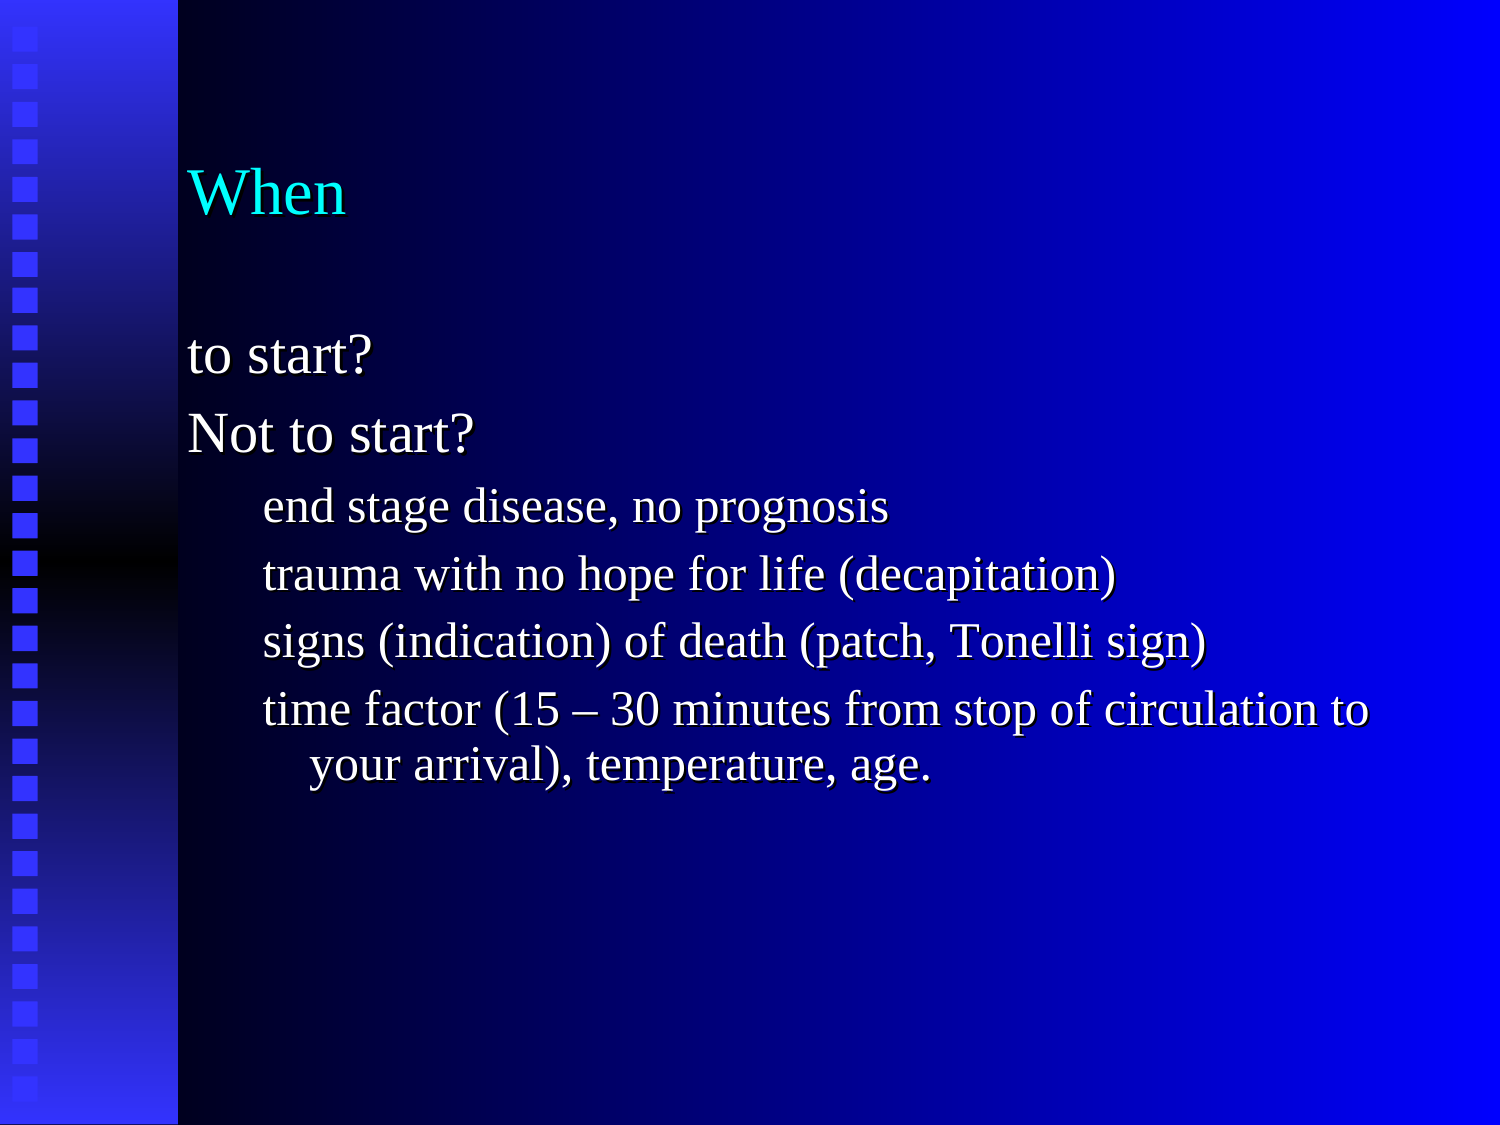

# When
to start?
Not to start?
end stage disease, no prognosis
trauma with no hope for life (decapitation)
signs (indication) of death (patch, Tonelli sign)
time factor (15 – 30 minutes from stop of circulation to your arrival), temperature, age.